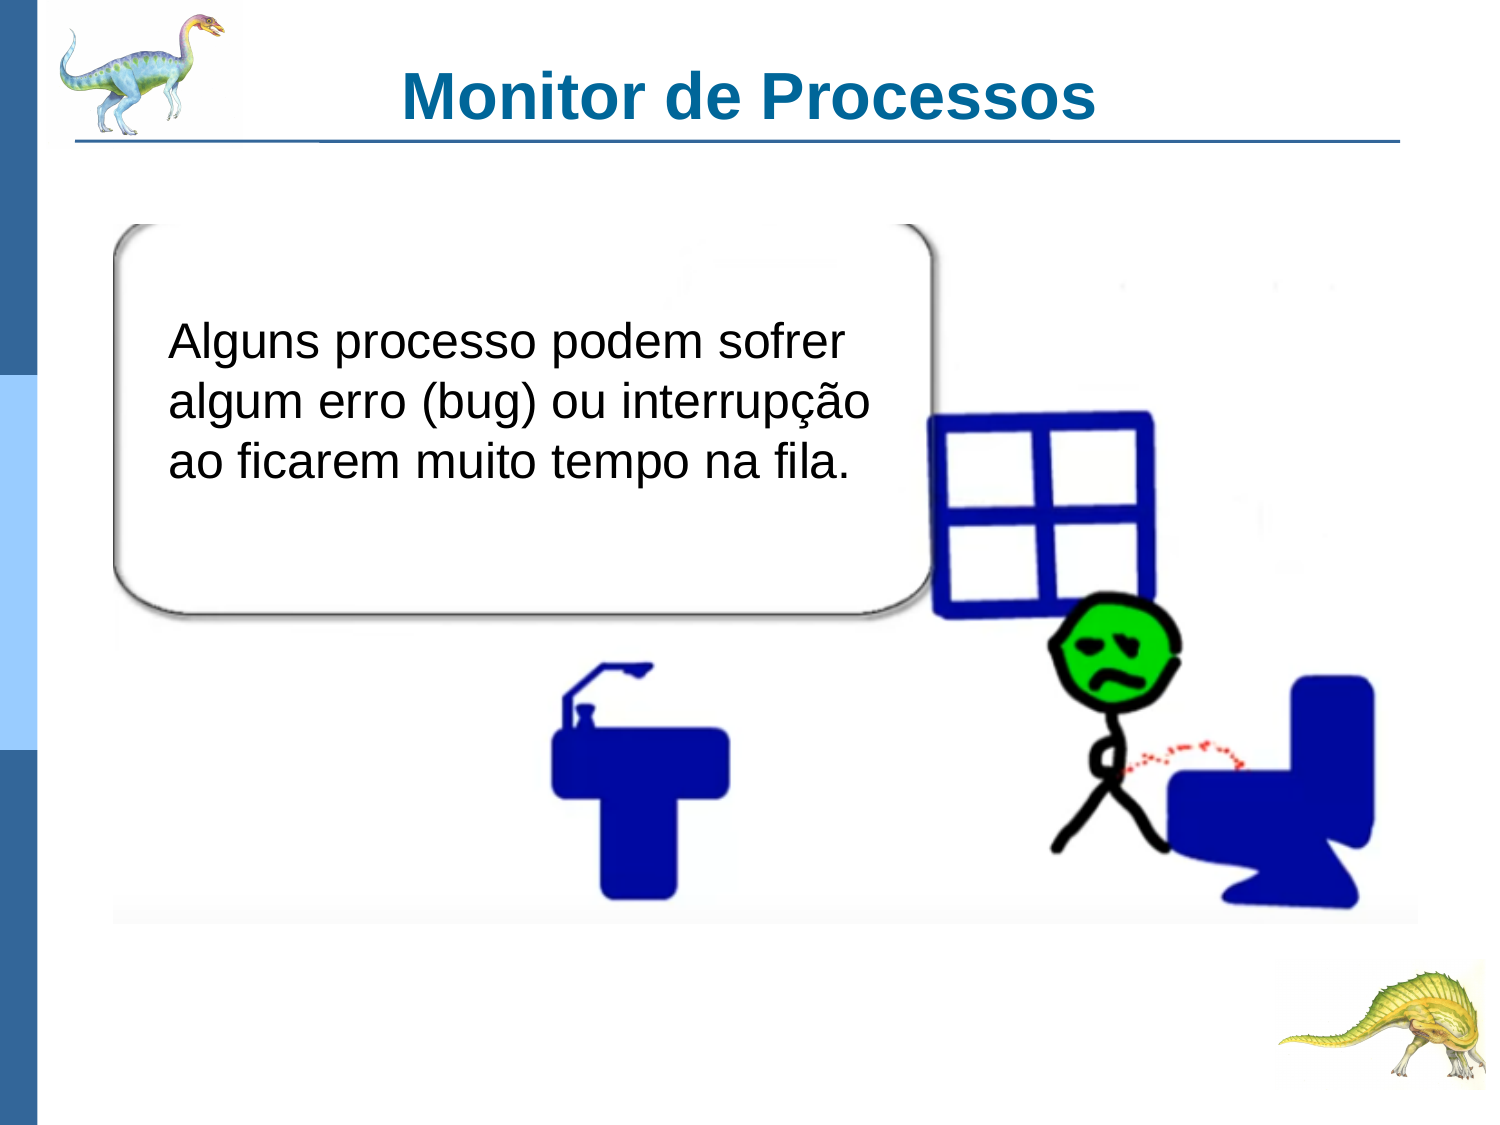

Monitor de Processos
Alguns processo podem sofrer algum erro (bug) ou interrupção ao ficarem muito tempo na fila.